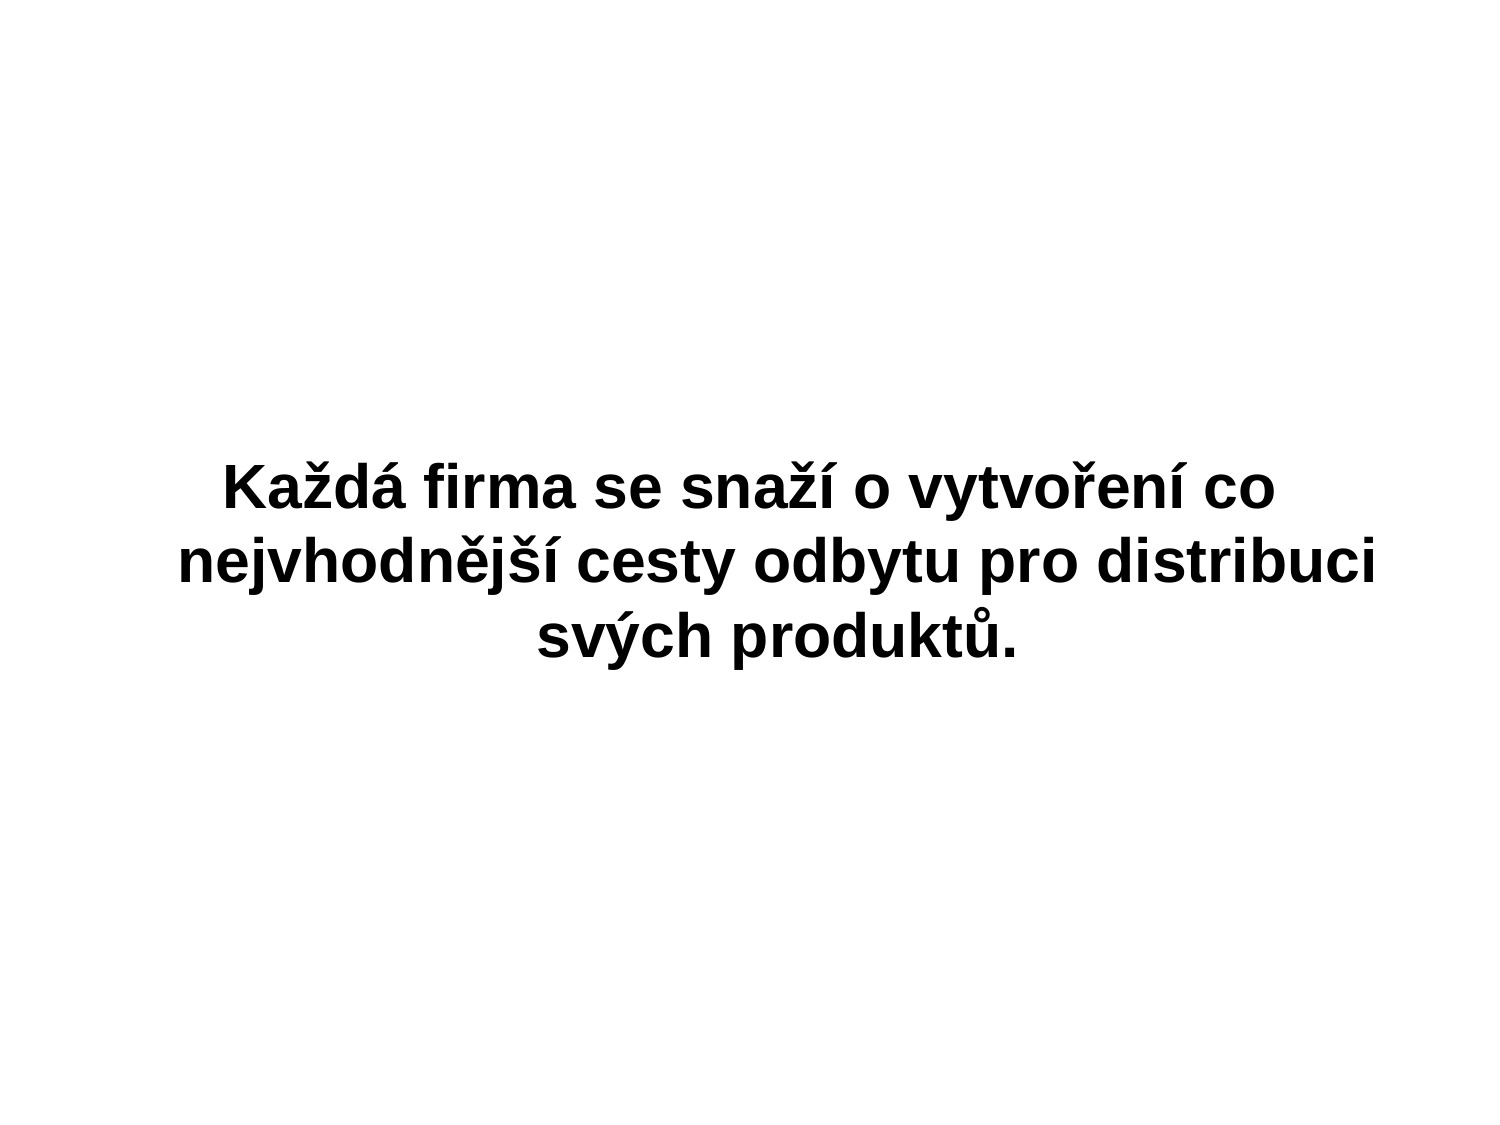

# Každá firma se snaží o vytvoření co nejvhodnější cesty odbytu pro distribuci svých produktů.